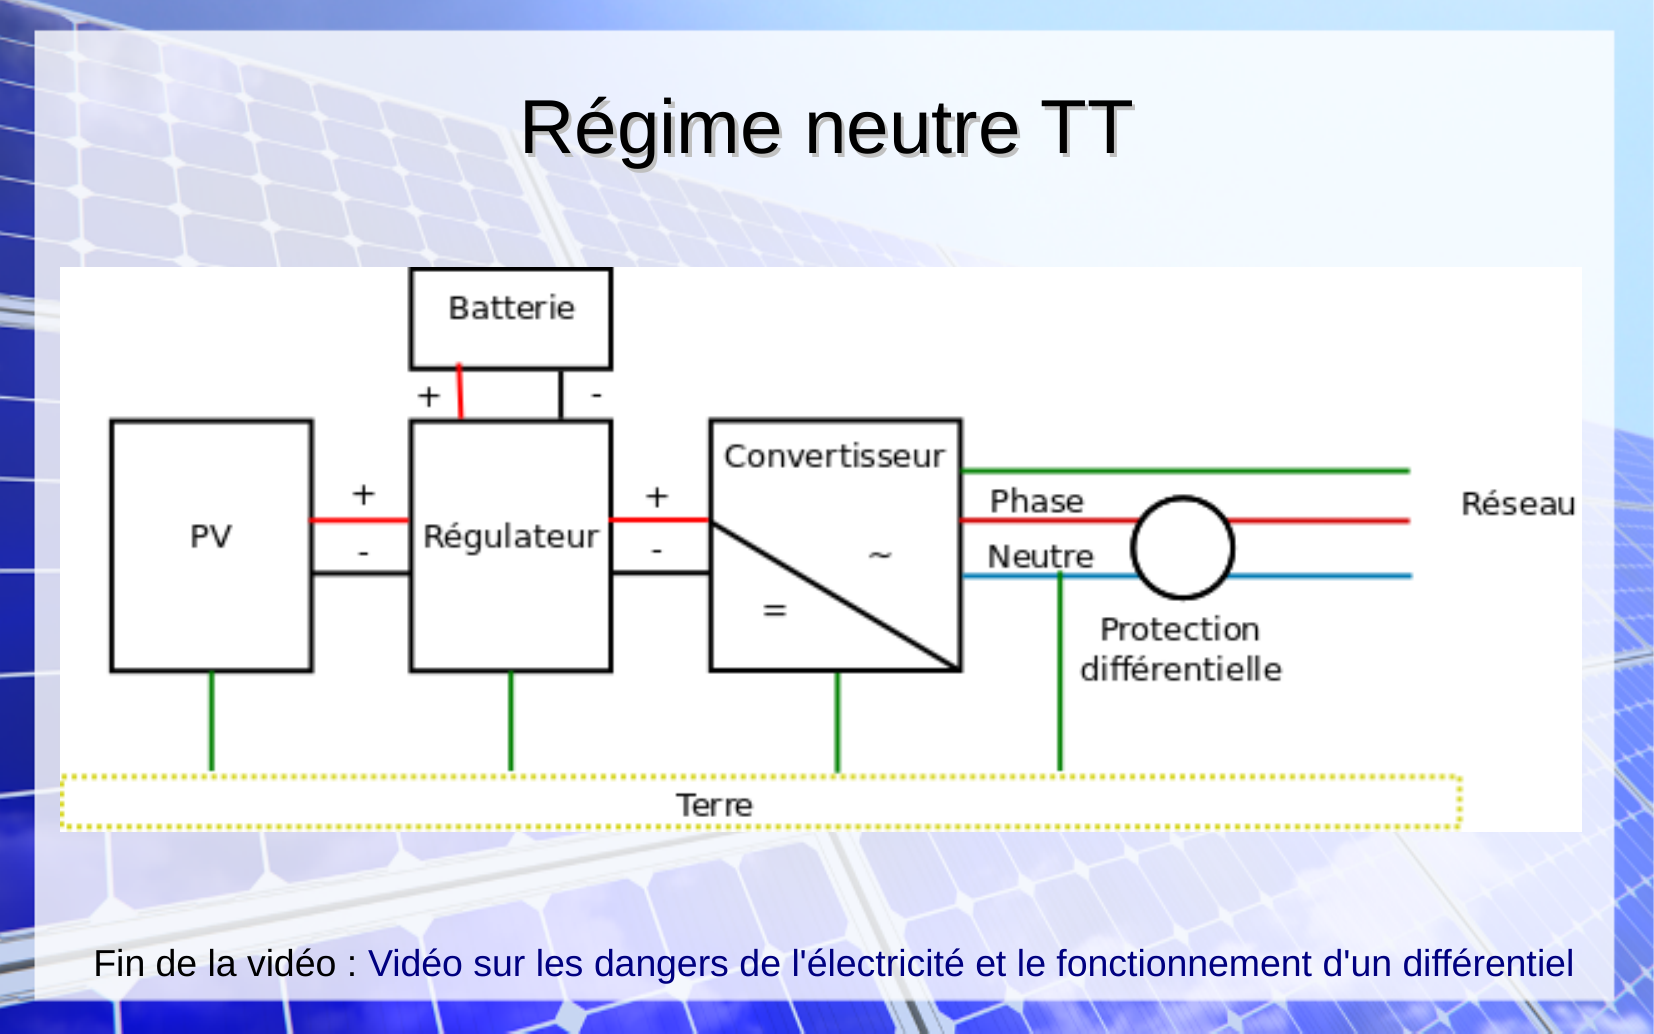

# Régime neutre TT
Fin de la vidéo : Vidéo sur les dangers de l'électricité et le fonctionnement d'un différentiel